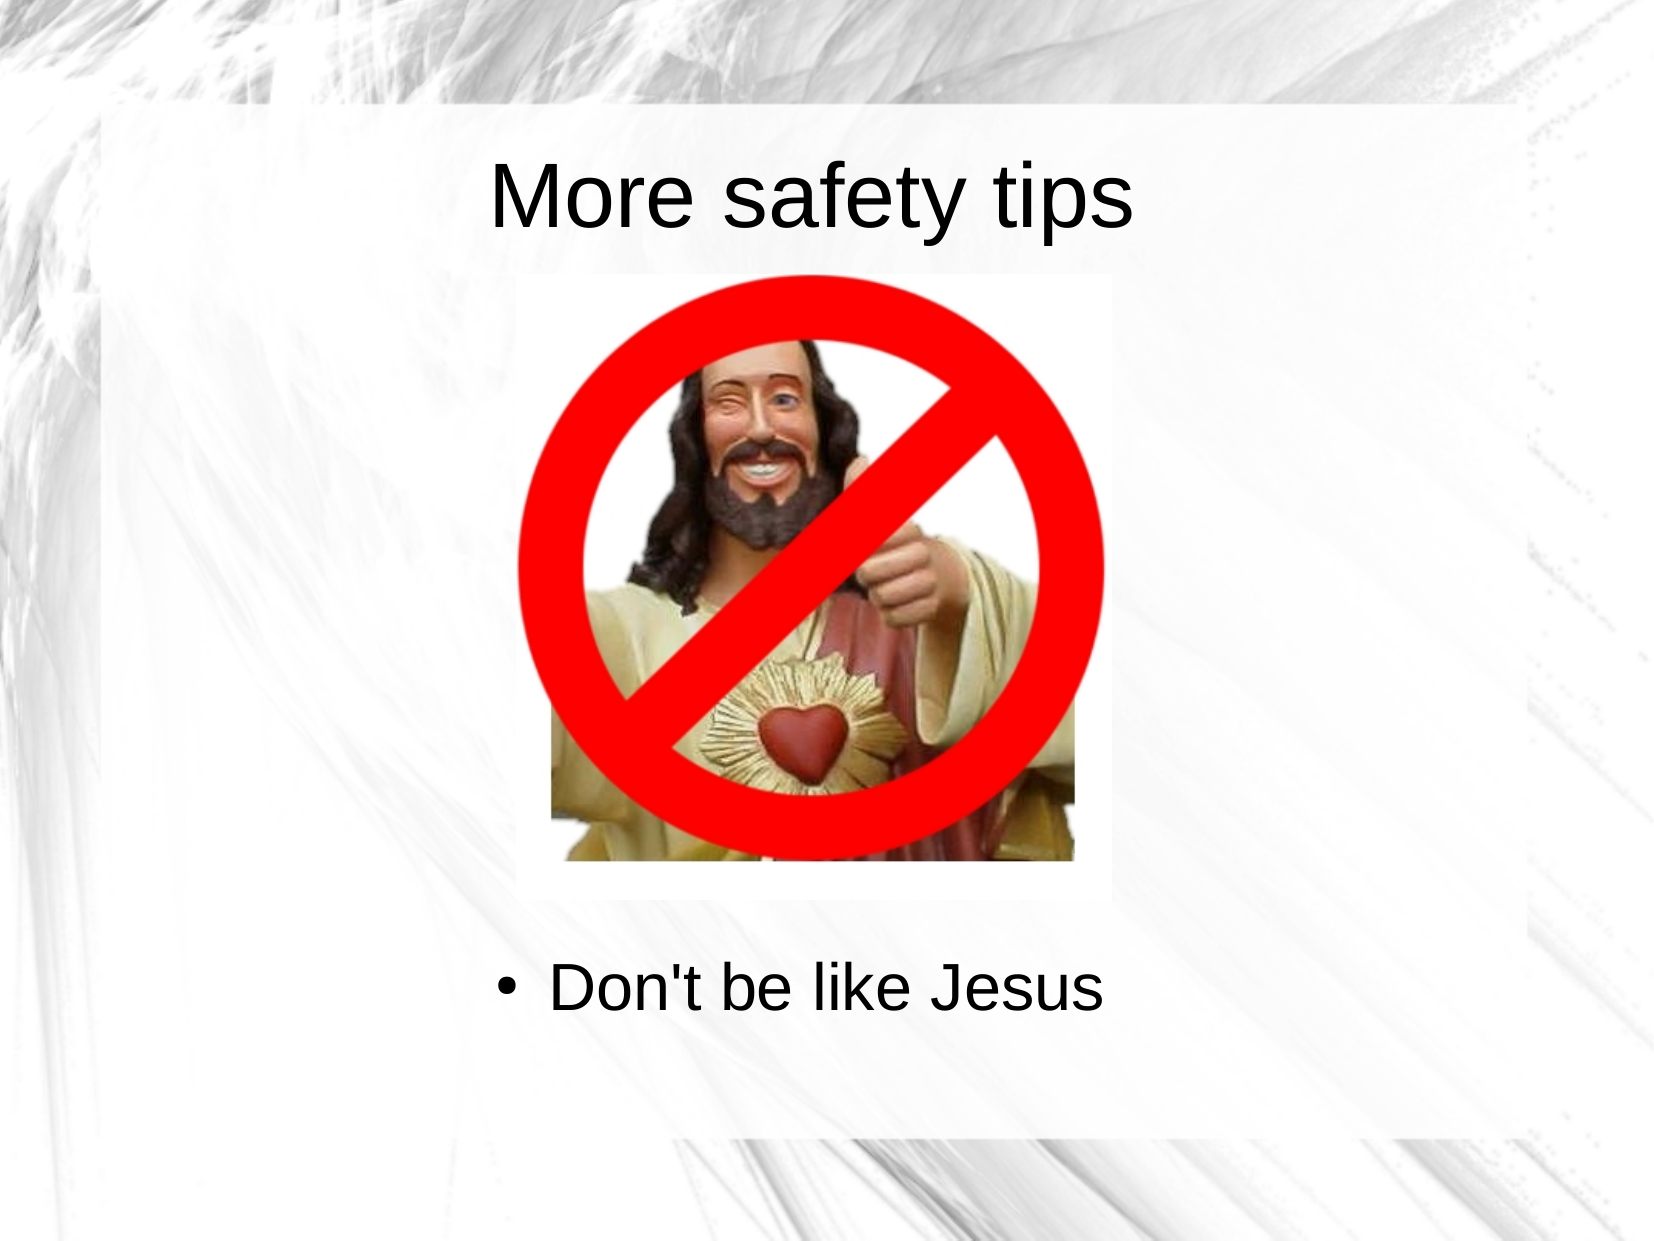

# More safety tips
Don't be like Jesus